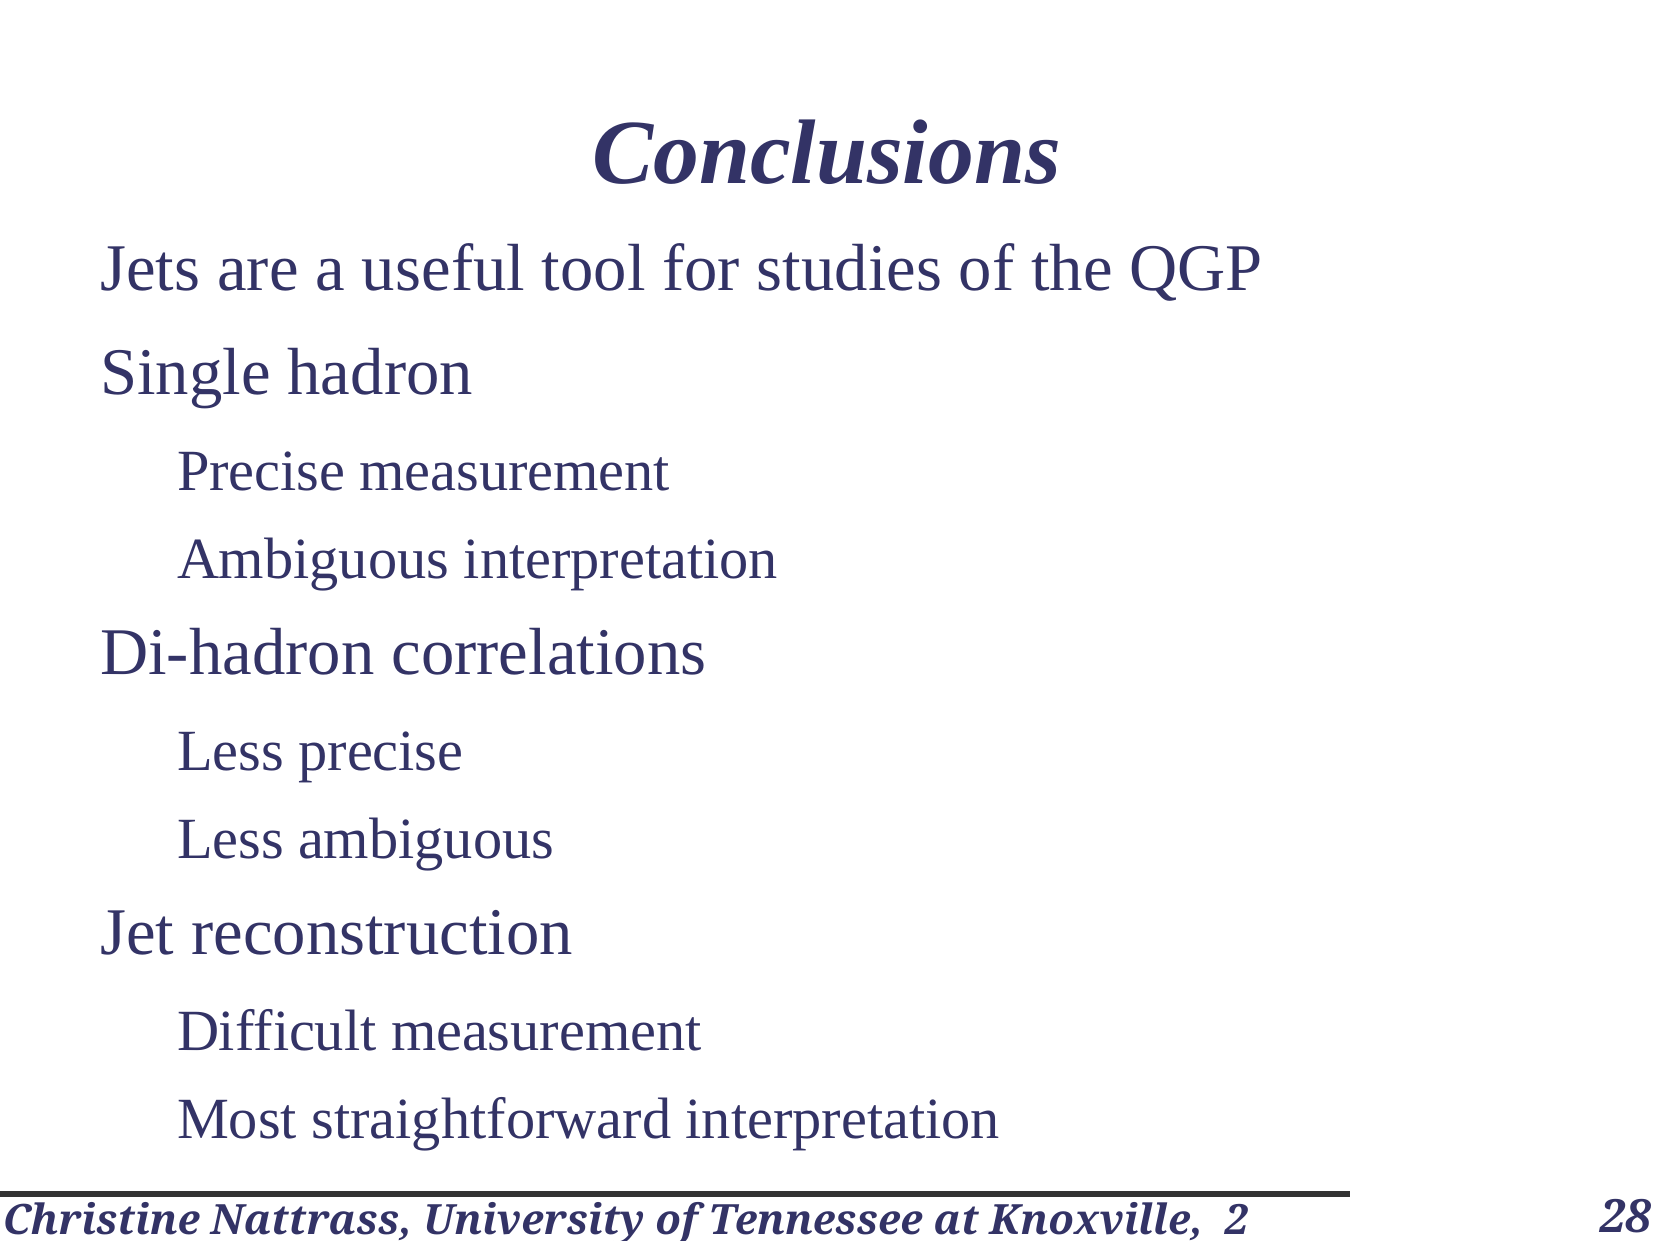

# Conclusions
Jets are a useful tool for studies of the QGP
Single hadron
Precise measurement
Ambiguous interpretation
Di-hadron correlations
Less precise
Less ambiguous
Jet reconstruction
Difficult measurement
Most straightforward interpretation